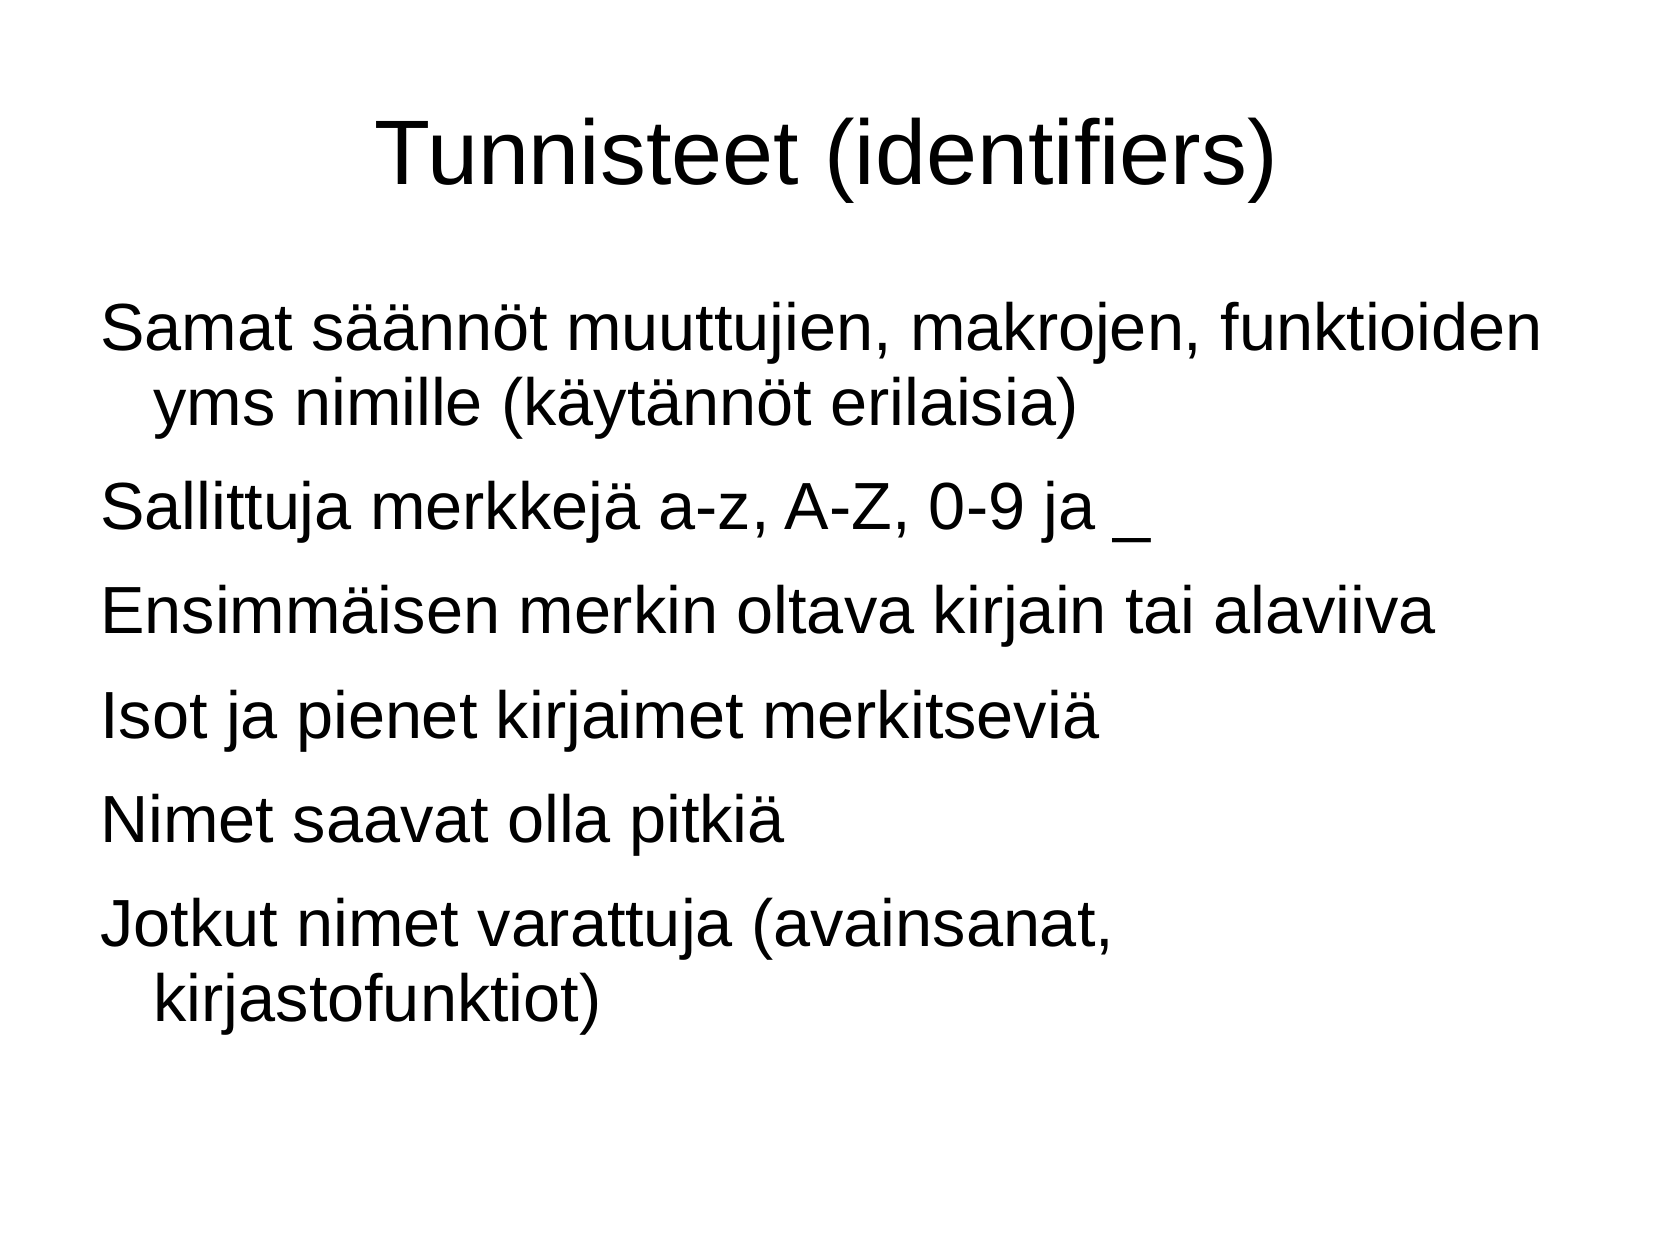

# Tunnisteet (identifiers)
Samat säännöt muuttujien, makrojen, funktioiden yms nimille (käytännöt erilaisia)
Sallittuja merkkejä a-z, A-Z, 0-9 ja _
Ensimmäisen merkin oltava kirjain tai alaviiva
Isot ja pienet kirjaimet merkitseviä
Nimet saavat olla pitkiä
Jotkut nimet varattuja (avainsanat, kirjastofunktiot)